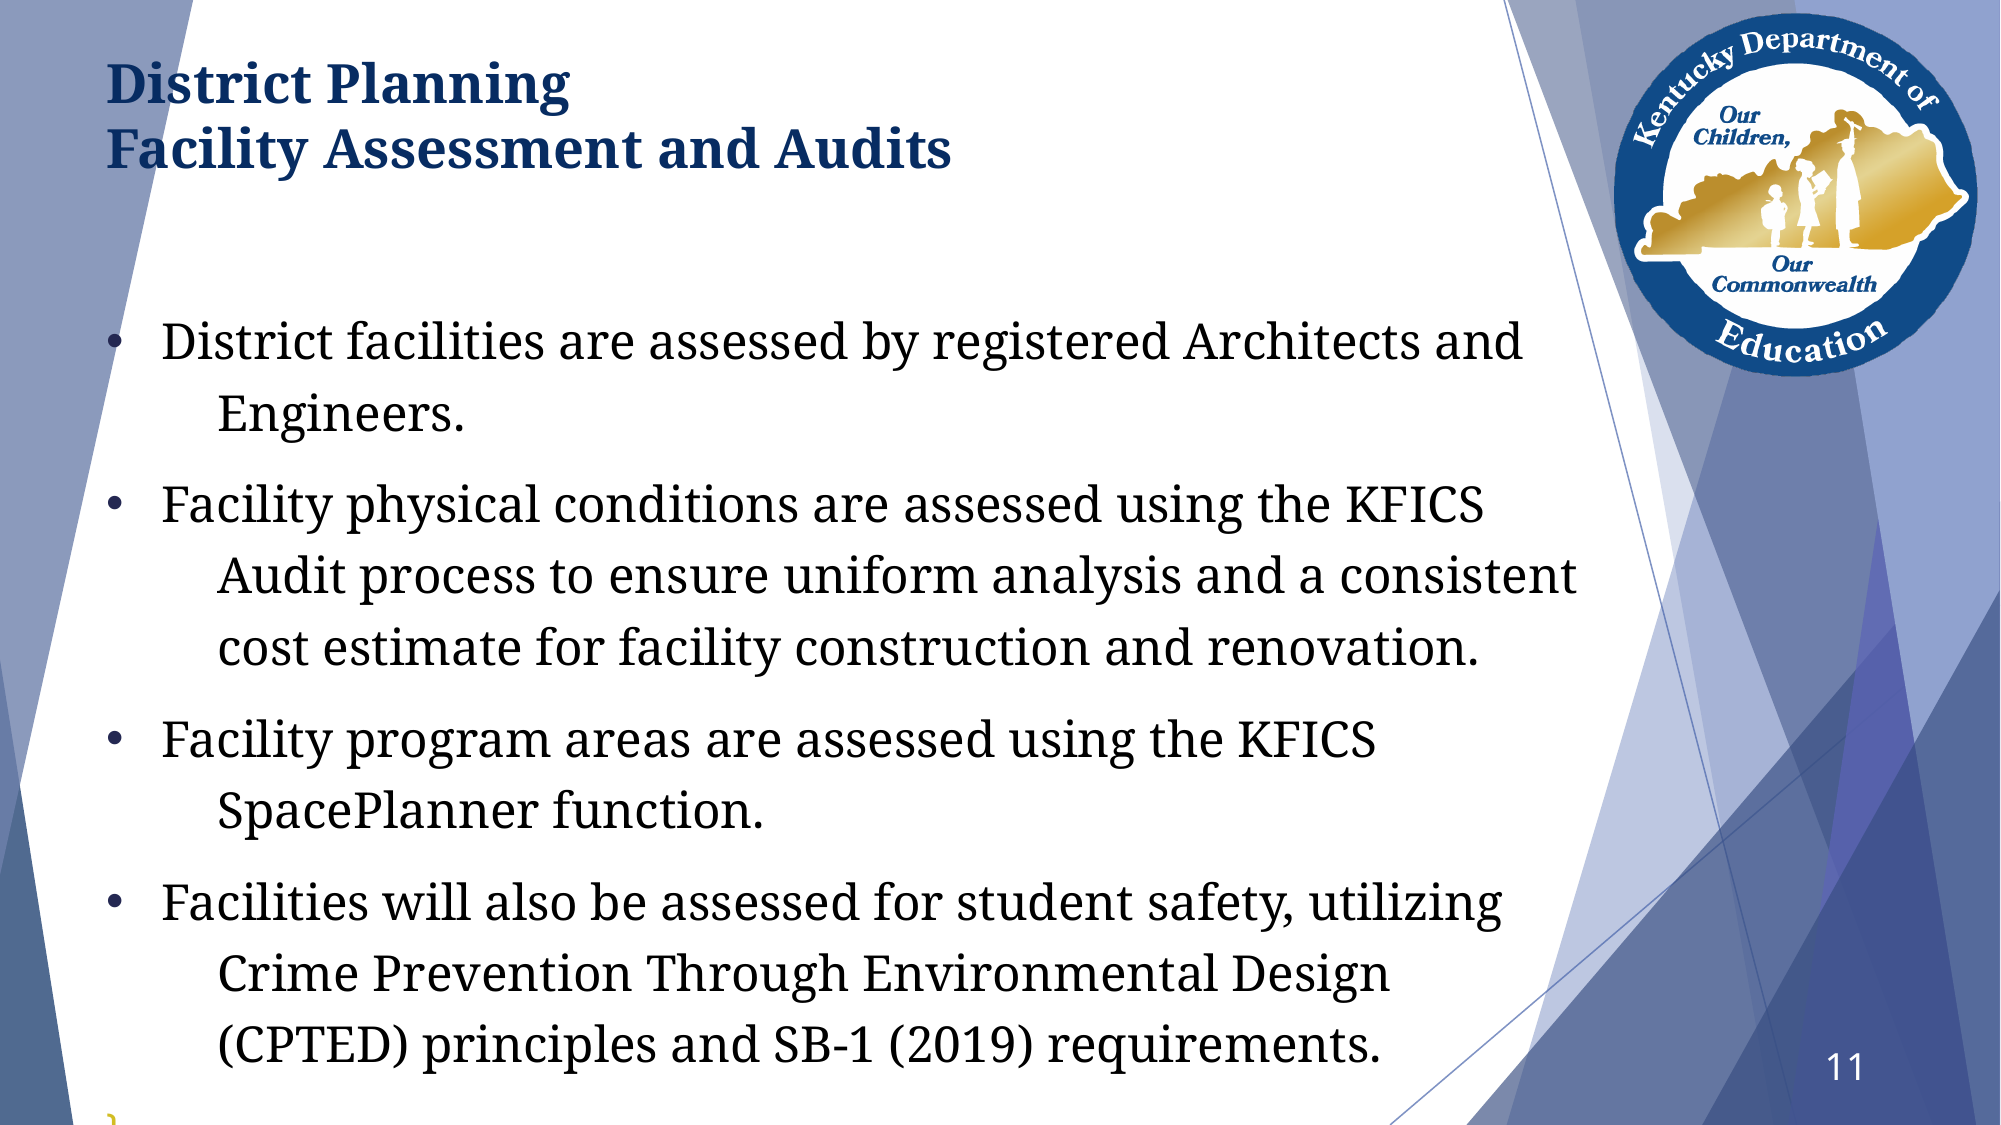

# District Planning Facility Assessment and Audits
District facilities are assessed by registered Architects and Engineers.
Facility physical conditions are assessed using the KFICS Audit process to ensure uniform analysis and a consistent cost estimate for facility construction and renovation.
Facility program areas are assessed using the KFICS SpacePlanner function.
Facilities will also be assessed for student safety, utilizing Crime Prevention Through Environmental Design (CPTED) principles and SB-1 (2019) requirements.